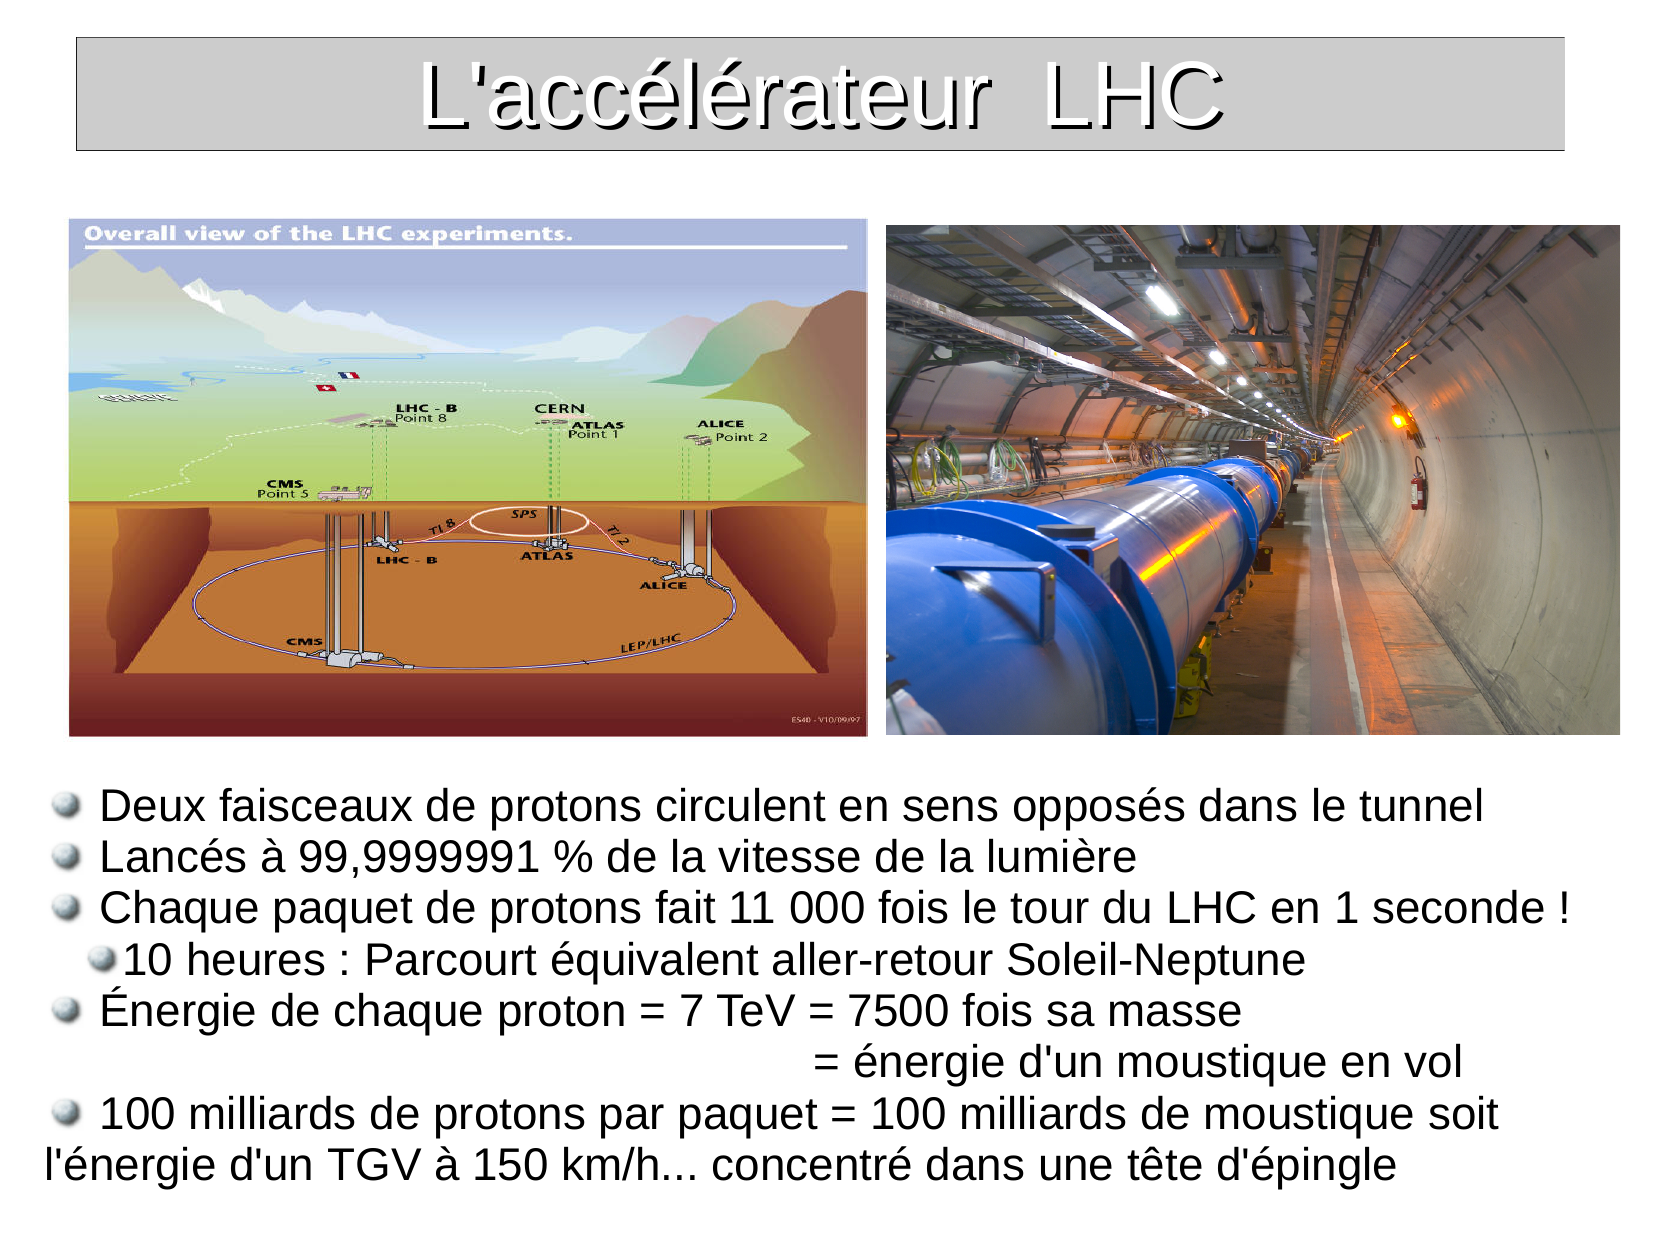

# L'accélérateur LHC
 Deux faisceaux de protons circulent en sens opposés dans le tunnel
 Lancés à 99,9999991 % de la vitesse de la lumière
 Chaque paquet de protons fait 11 000 fois le tour du LHC en 1 seconde !
10 heures : Parcourt équivalent aller-retour Soleil-Neptune
 Énergie de chaque proton = 7 TeV = 7500 fois sa masse
 = énergie d'un moustique en vol
 100 milliards de protons par paquet = 100 milliards de moustique soit l'énergie d'un TGV à 150 km/h... concentré dans une tête d'épingle